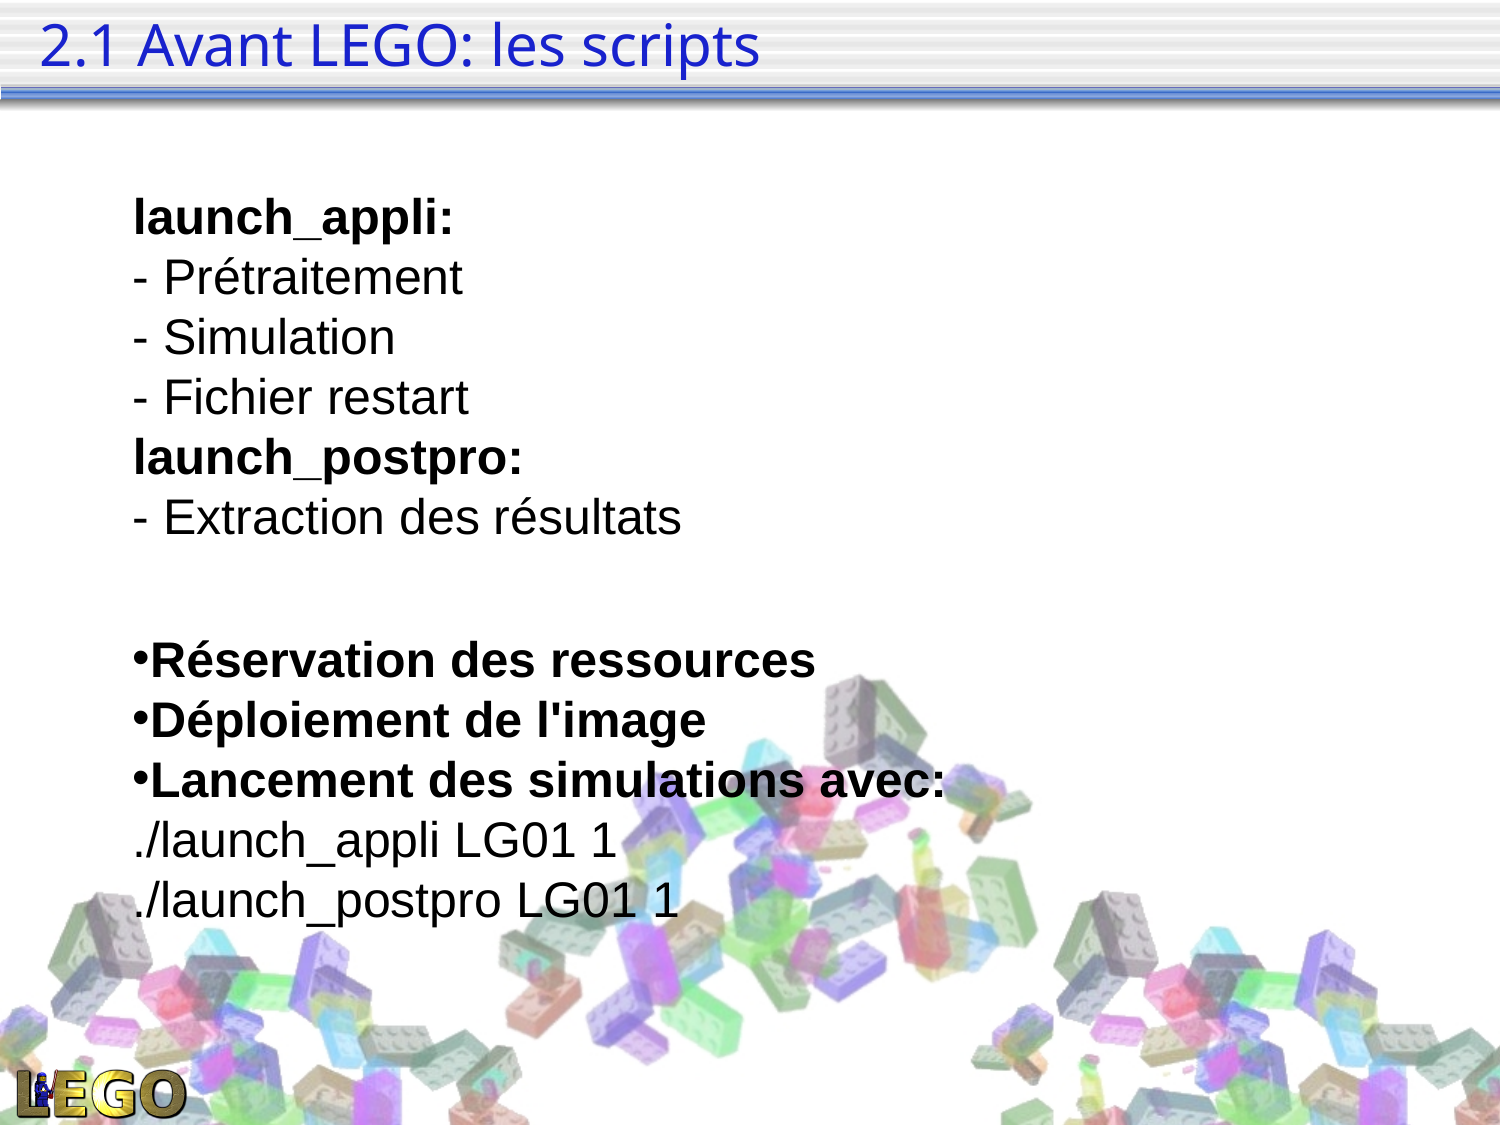

# 2.1 Avant LEGO: les scripts
launch_appli:
- Prétraitement
- Simulation
- Fichier restart
launch_postpro:
- Extraction des résultats
Réservation des ressources
Déploiement de l'image
Lancement des simulations avec:
./launch_appli LG01 1
./launch_postpro LG01 1